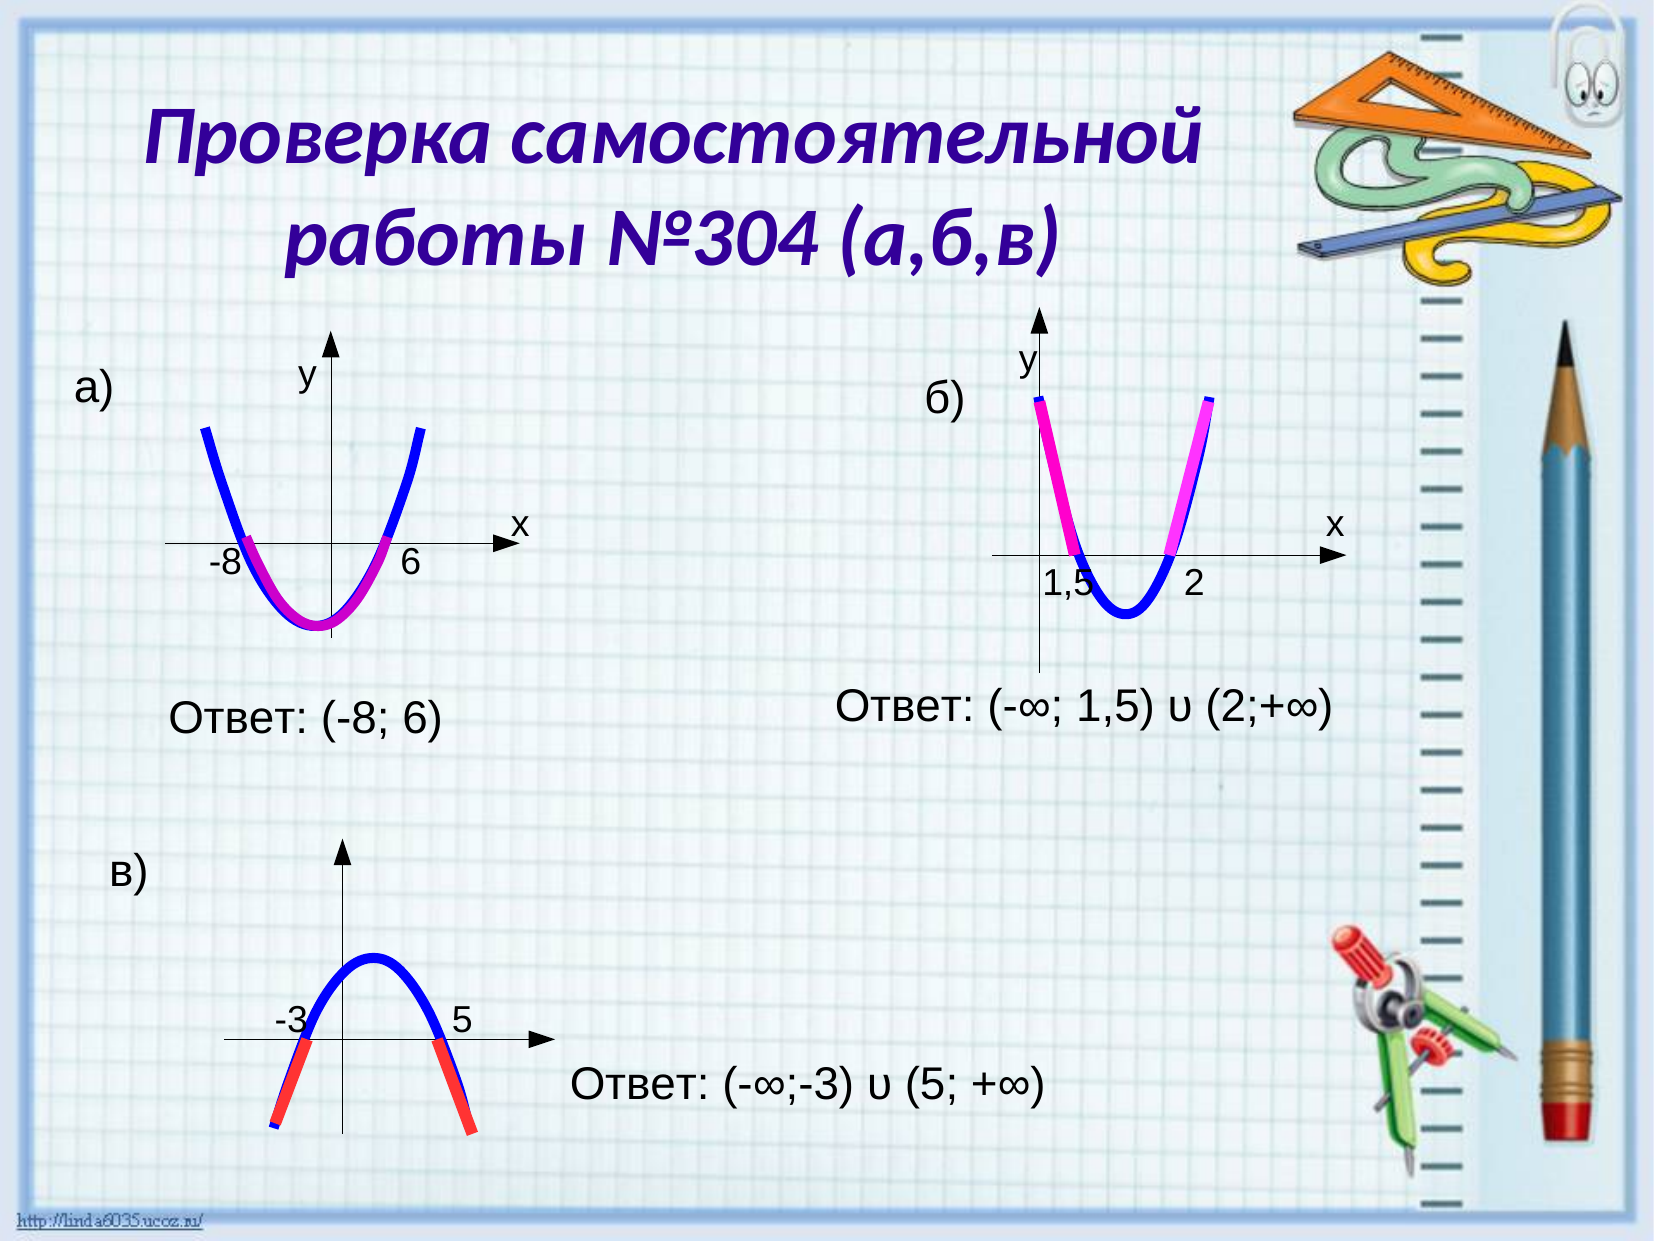

# Проверка самостоятельной работы №304 (а,б,в)
у
у
а)
б)
х
х
-8
6
1,5
2
Ответ: (-∞; 1,5) ᴜ (2;+∞)
Ответ: (-8; 6)
в)
-3
5
Ответ: (-∞;-3) ᴜ (5; +∞)